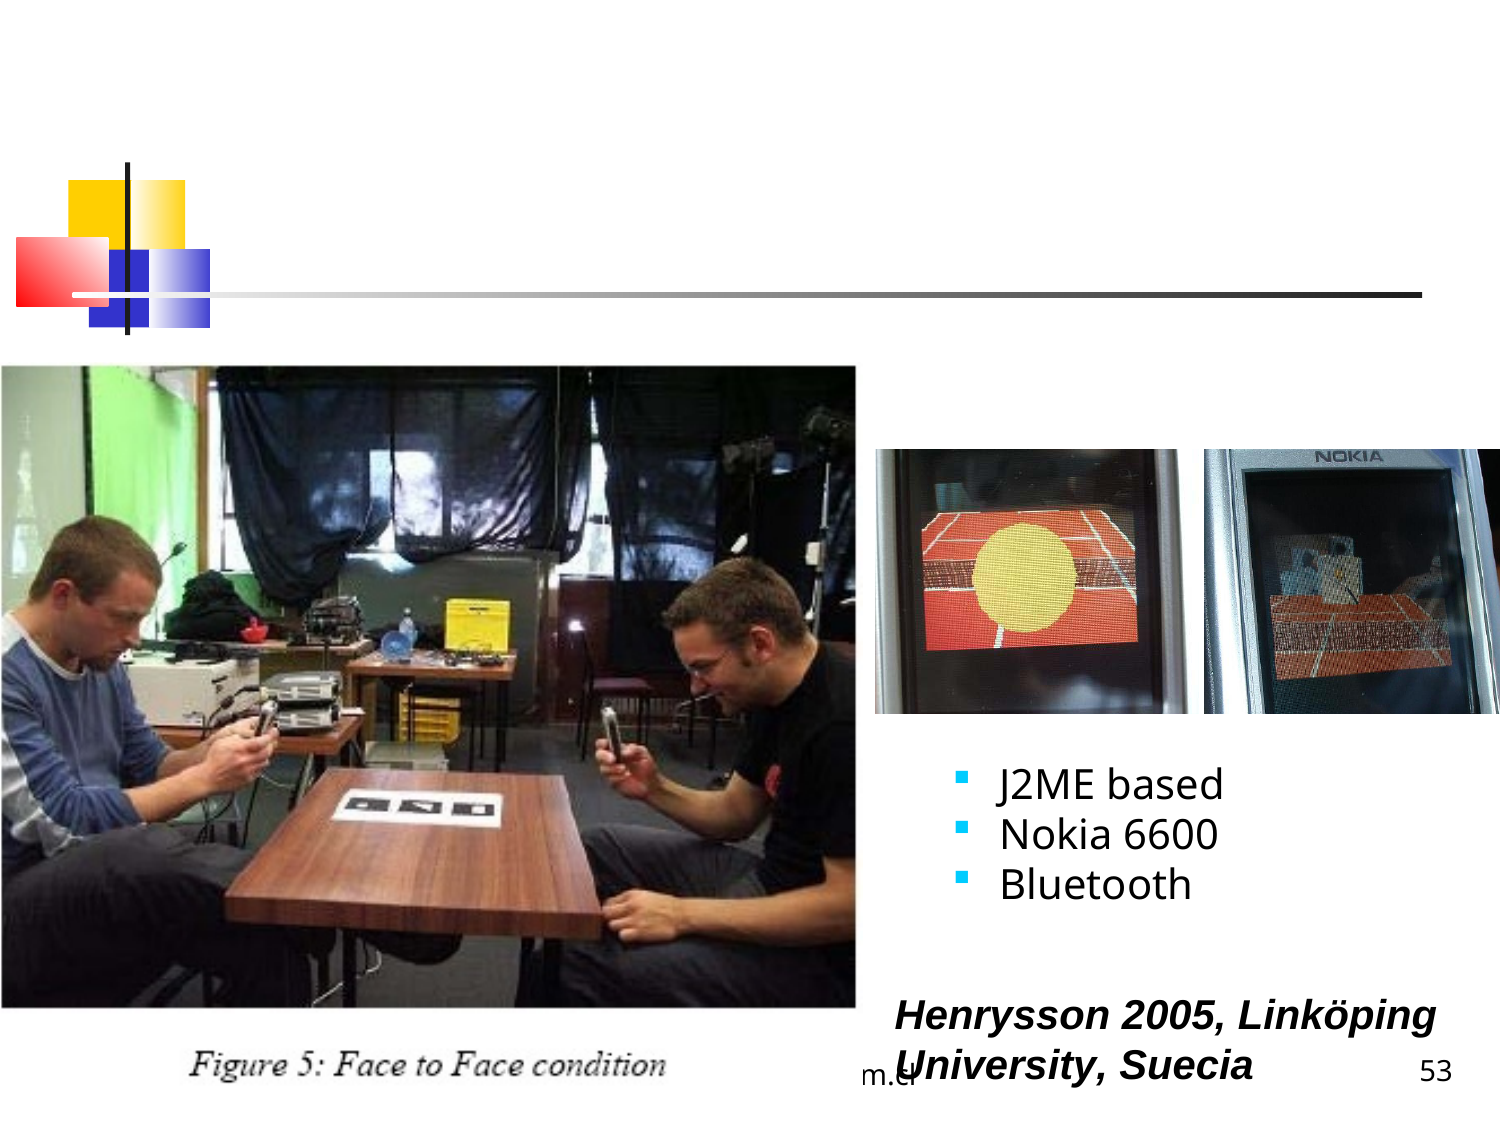

#
J2ME based
Nokia 6600
Bluetooth
Henrysson 2005, Linköping University, Suecia
Abril 2009
elo.utfsm.cl